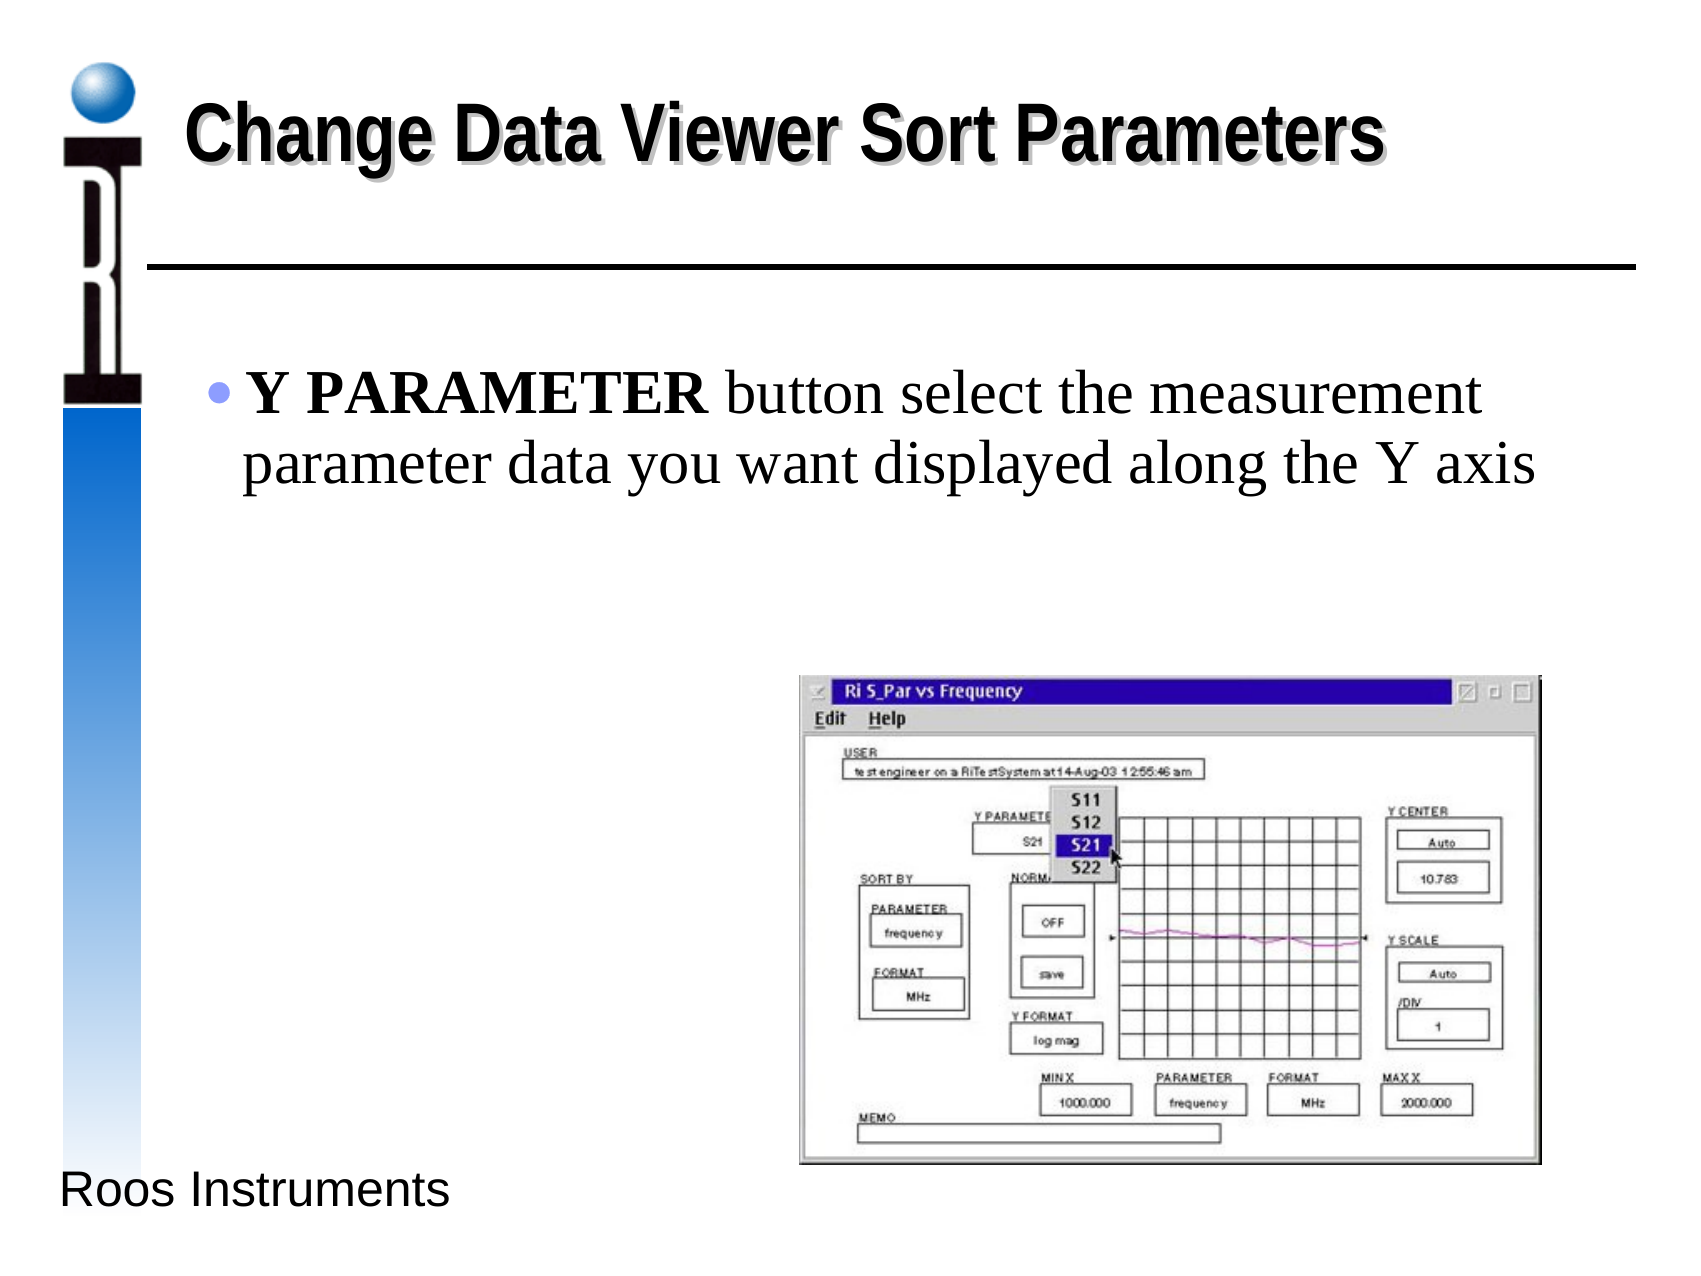

Change Data Viewer Sort Parameters
Y PARAMETER button select the measurement parameter data you want displayed along the Y axis